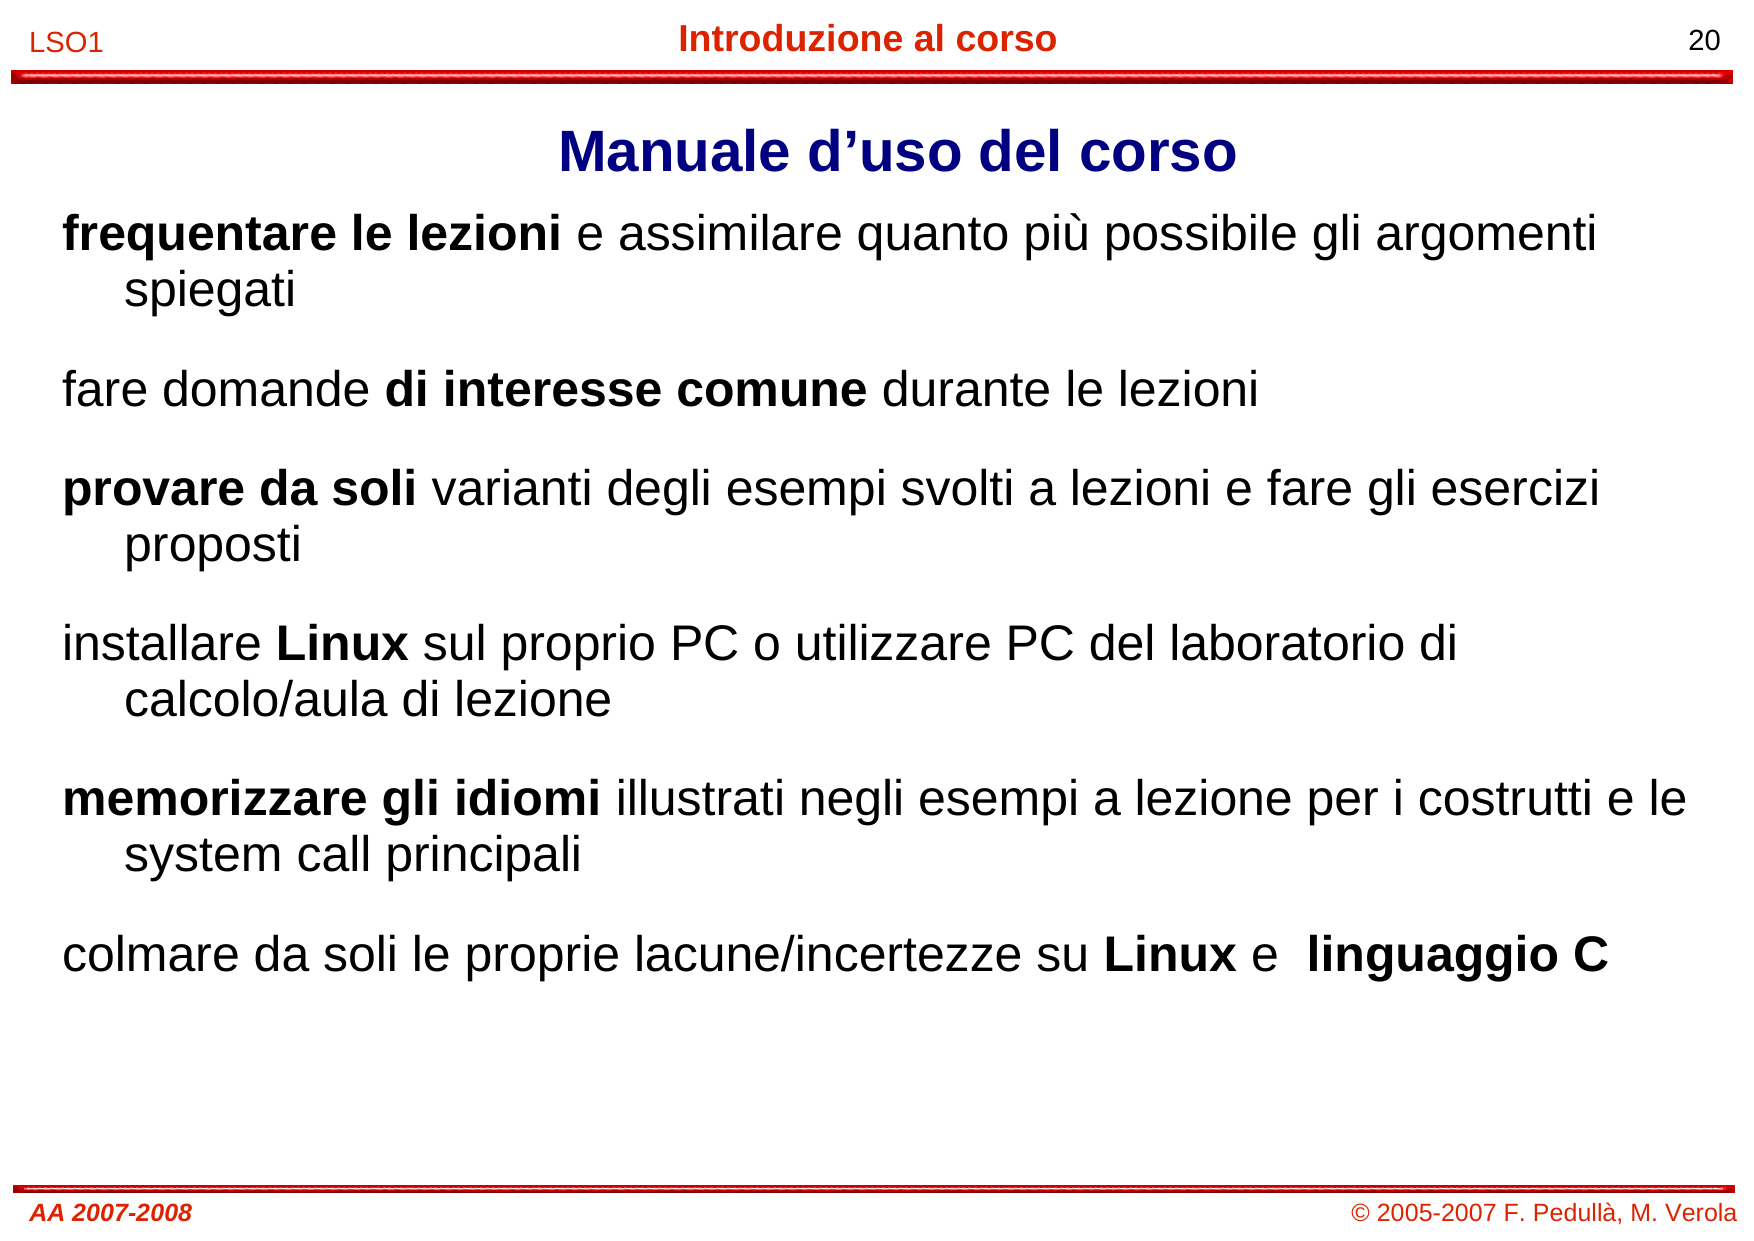

# Manuale d’uso del corso
frequentare le lezioni e assimilare quanto più possibile gli argomenti spiegati
fare domande di interesse comune durante le lezioni
provare da soli varianti degli esempi svolti a lezioni e fare gli esercizi proposti
installare Linux sul proprio PC o utilizzare PC del laboratorio di calcolo/aula di lezione
memorizzare gli idiomi illustrati negli esempi a lezione per i costrutti e le system call principali
colmare da soli le proprie lacune/incertezze su Linux e linguaggio C